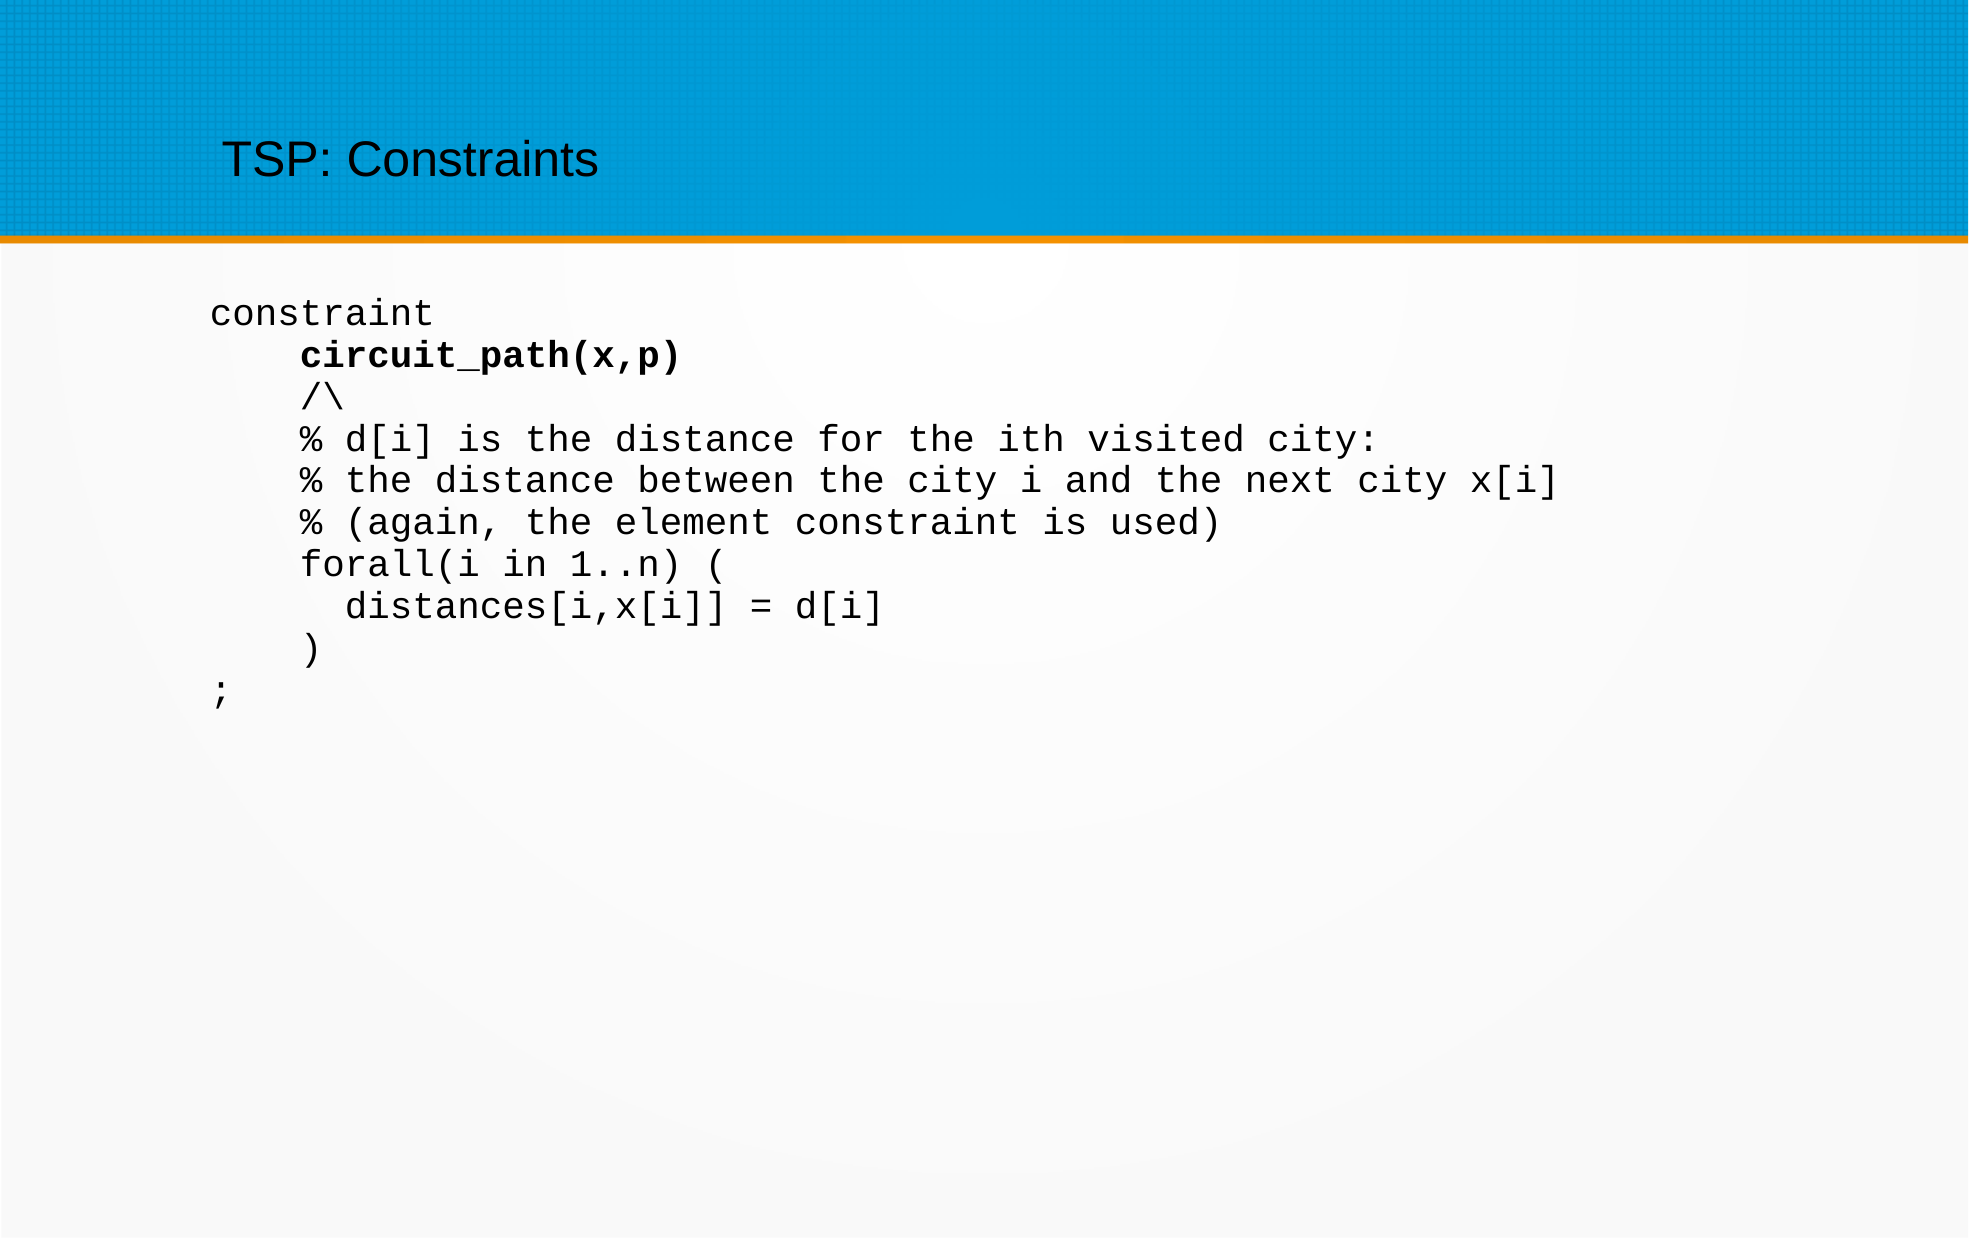

TSP: Constraints
constraint
 circuit_path(x,p)
 /\
 % d[i] is the distance for the ith visited city:
 % the distance between the city i and the next city x[i]
 % (again, the element constraint is used)
 forall(i in 1..n) (
 distances[i,x[i]] = d[i]
 )
;